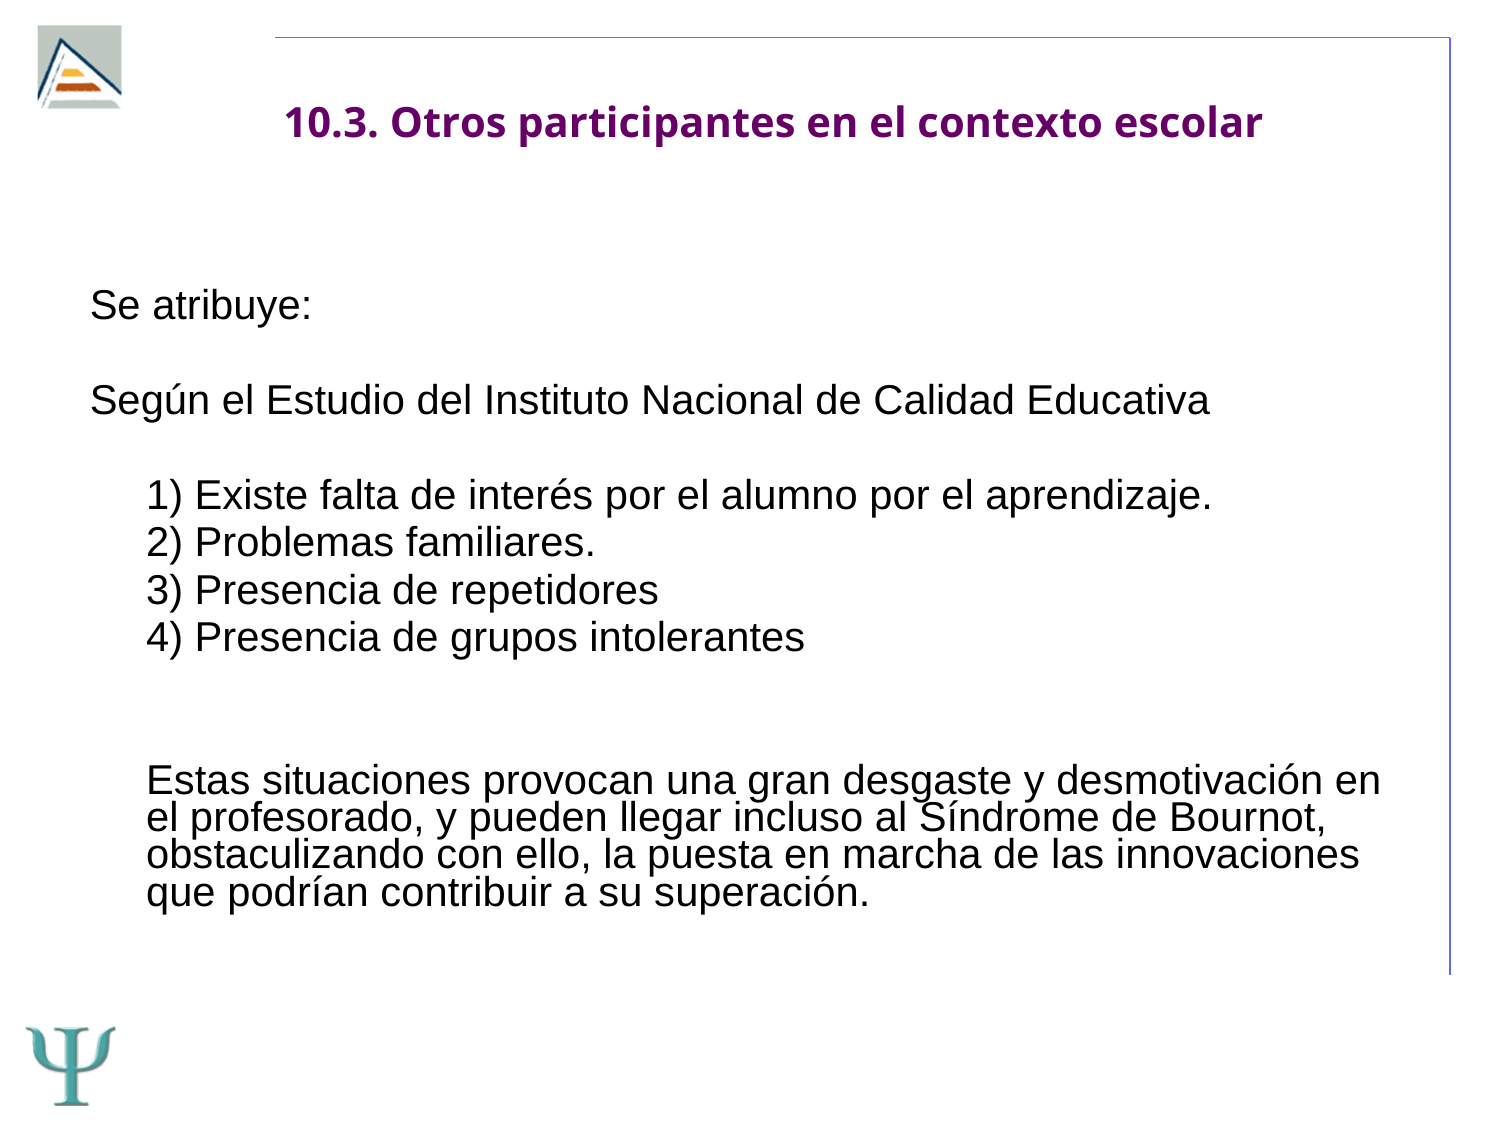

# 10.3. Otros participantes en el contexto escolar
Se atribuye:
Según el Estudio del Instituto Nacional de Calidad Educativa
	1) Existe falta de interés por el alumno por el aprendizaje.
	2) Problemas familiares.
	3) Presencia de repetidores
	4) Presencia de grupos intolerantes
	Estas situaciones provocan una gran desgaste y desmotivación en el profesorado, y pueden llegar incluso al Síndrome de Bournot, obstaculizando con ello, la puesta en marcha de las innovaciones que podrían contribuir a su superación.